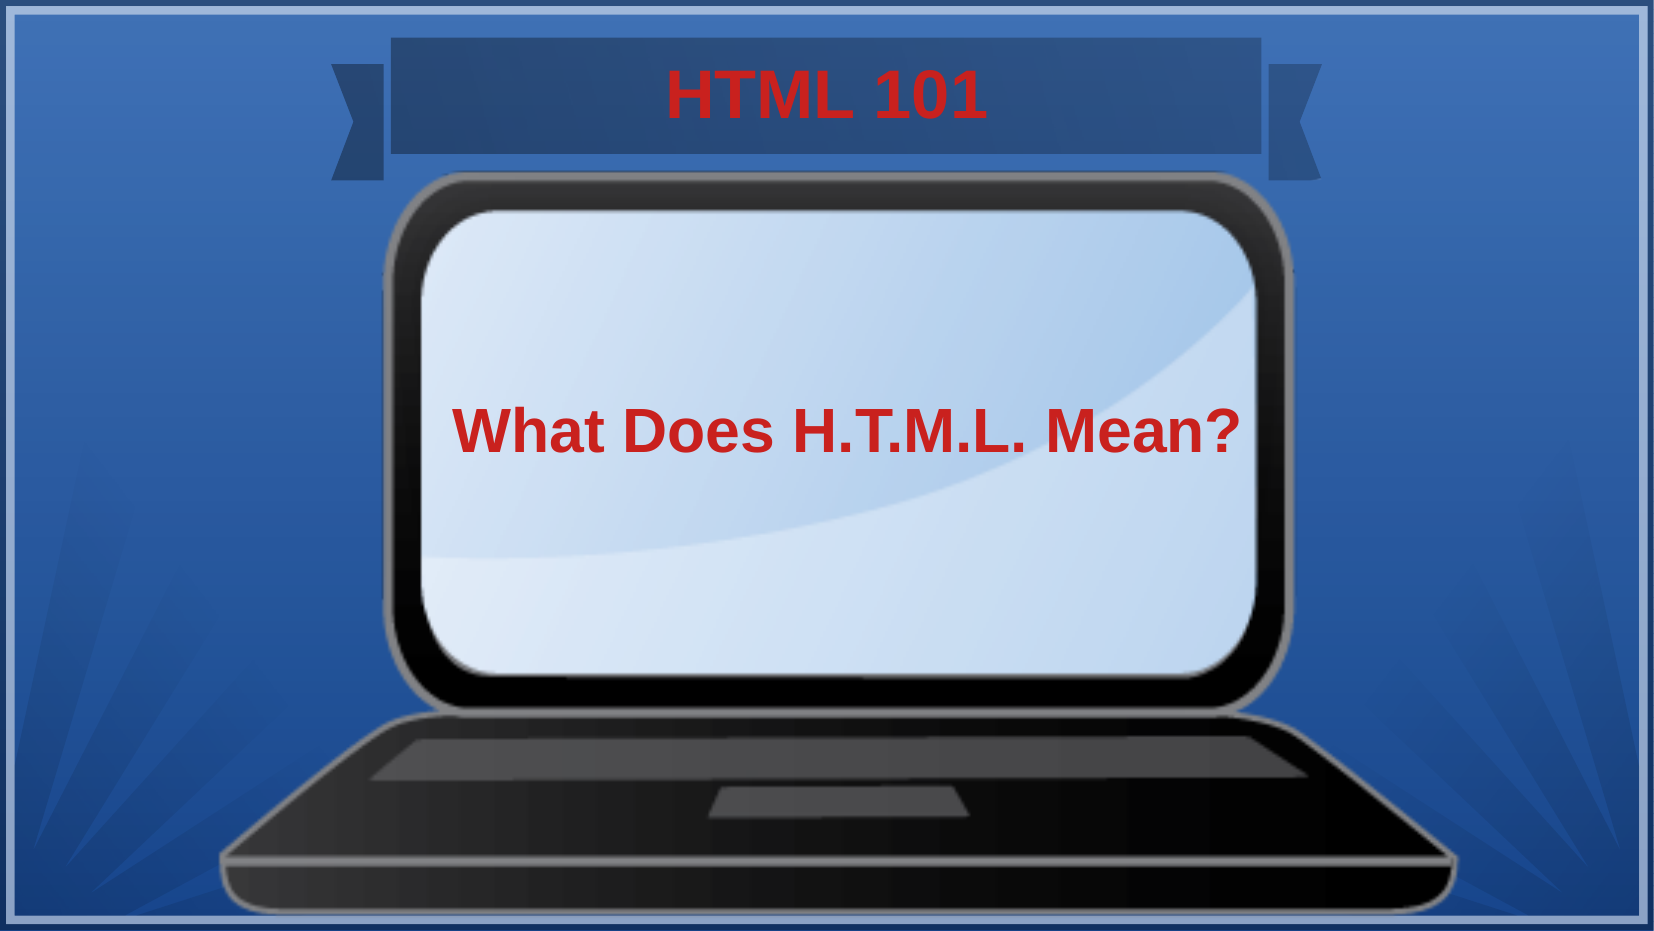

# HTML 101
What Does H.T.M.L. Mean?